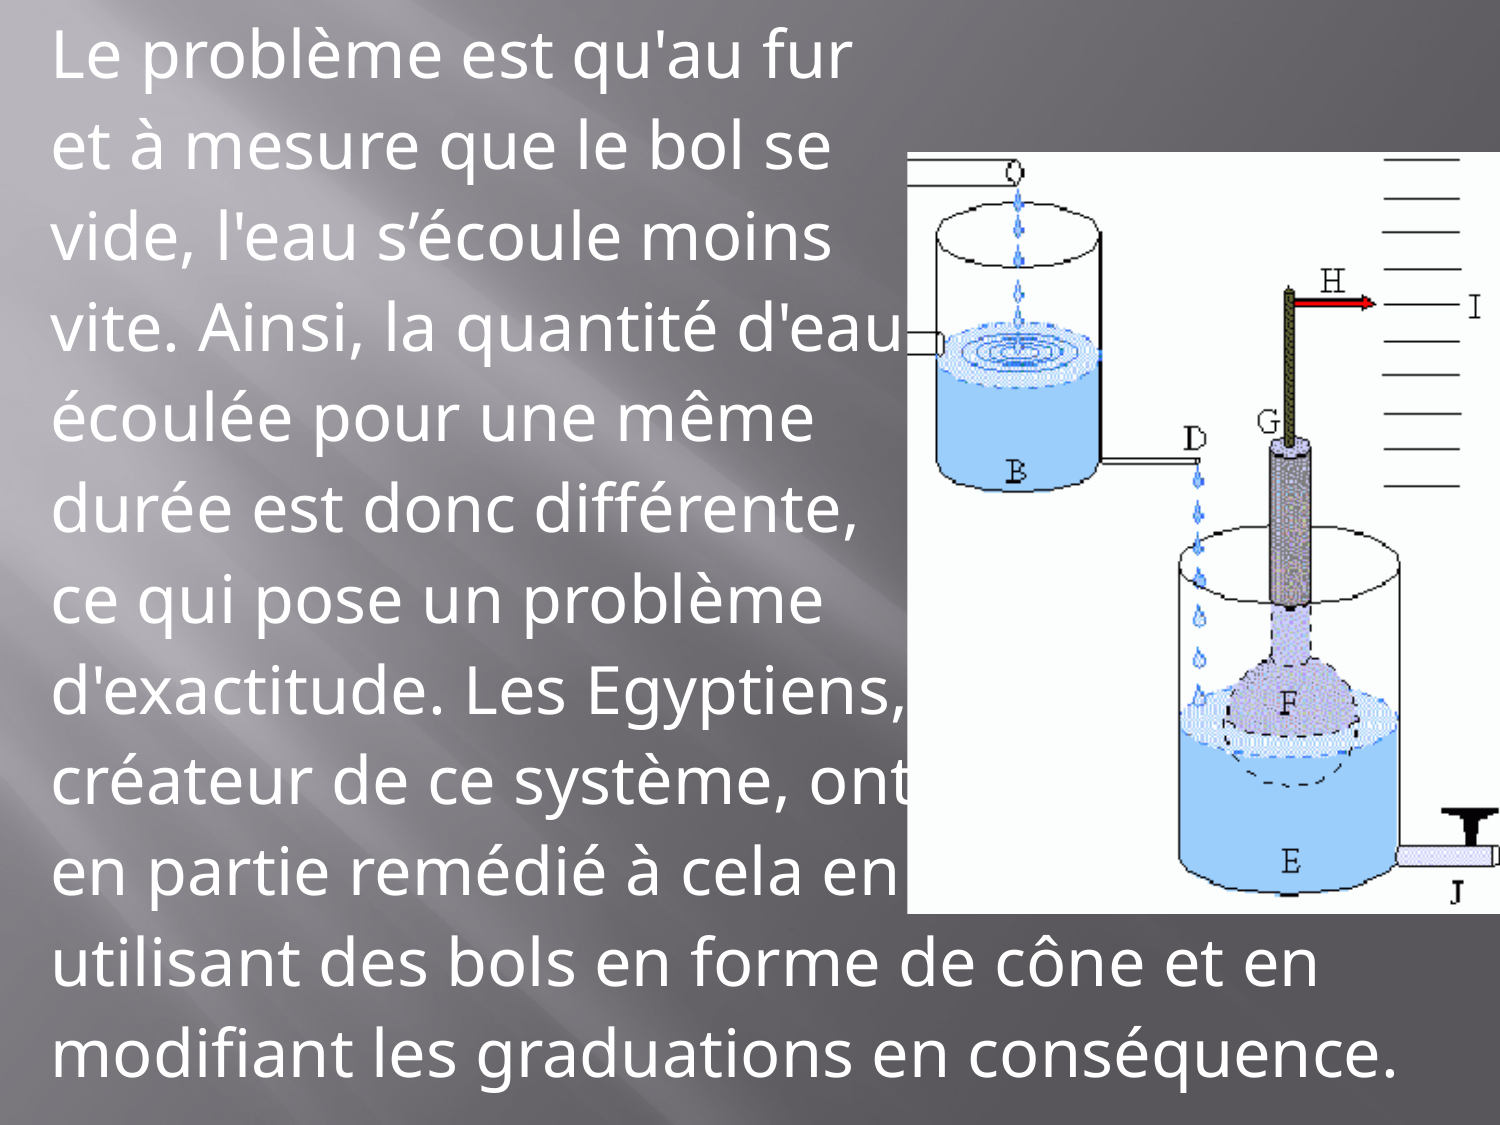

Le problème est qu'au fur
et à mesure que le bol se
vide, l'eau s’écoule moins
vite. Ainsi, la quantité d'eau
écoulée pour une même
durée est donc différente,
ce qui pose un problème
d'exactitude. Les Egyptiens,
créateur de ce système, ont
en partie remédié à cela en
utilisant des bols en forme de cône et en modifiant les graduations en conséquence.